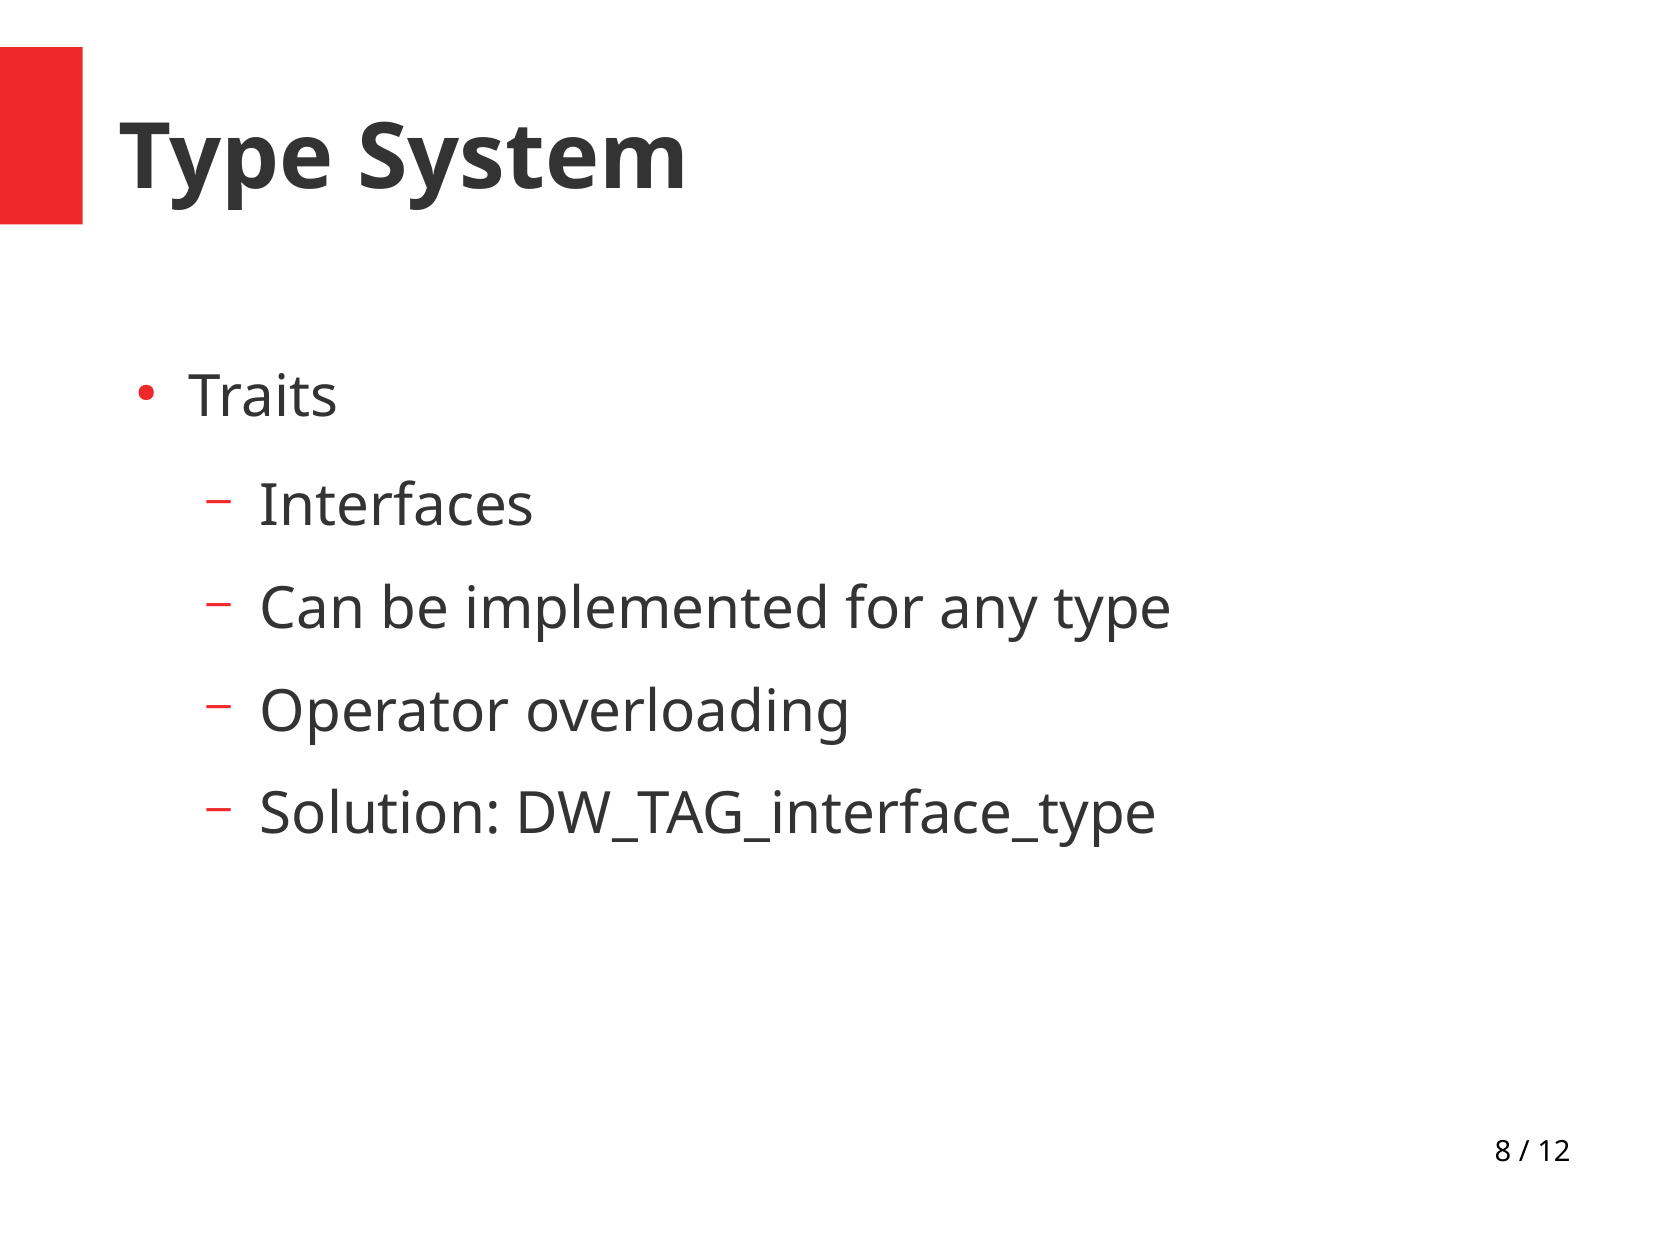

# Type System
Traits
Interfaces
Can be implemented for any type
Operator overloading
Solution: DW_TAG_interface_type
8